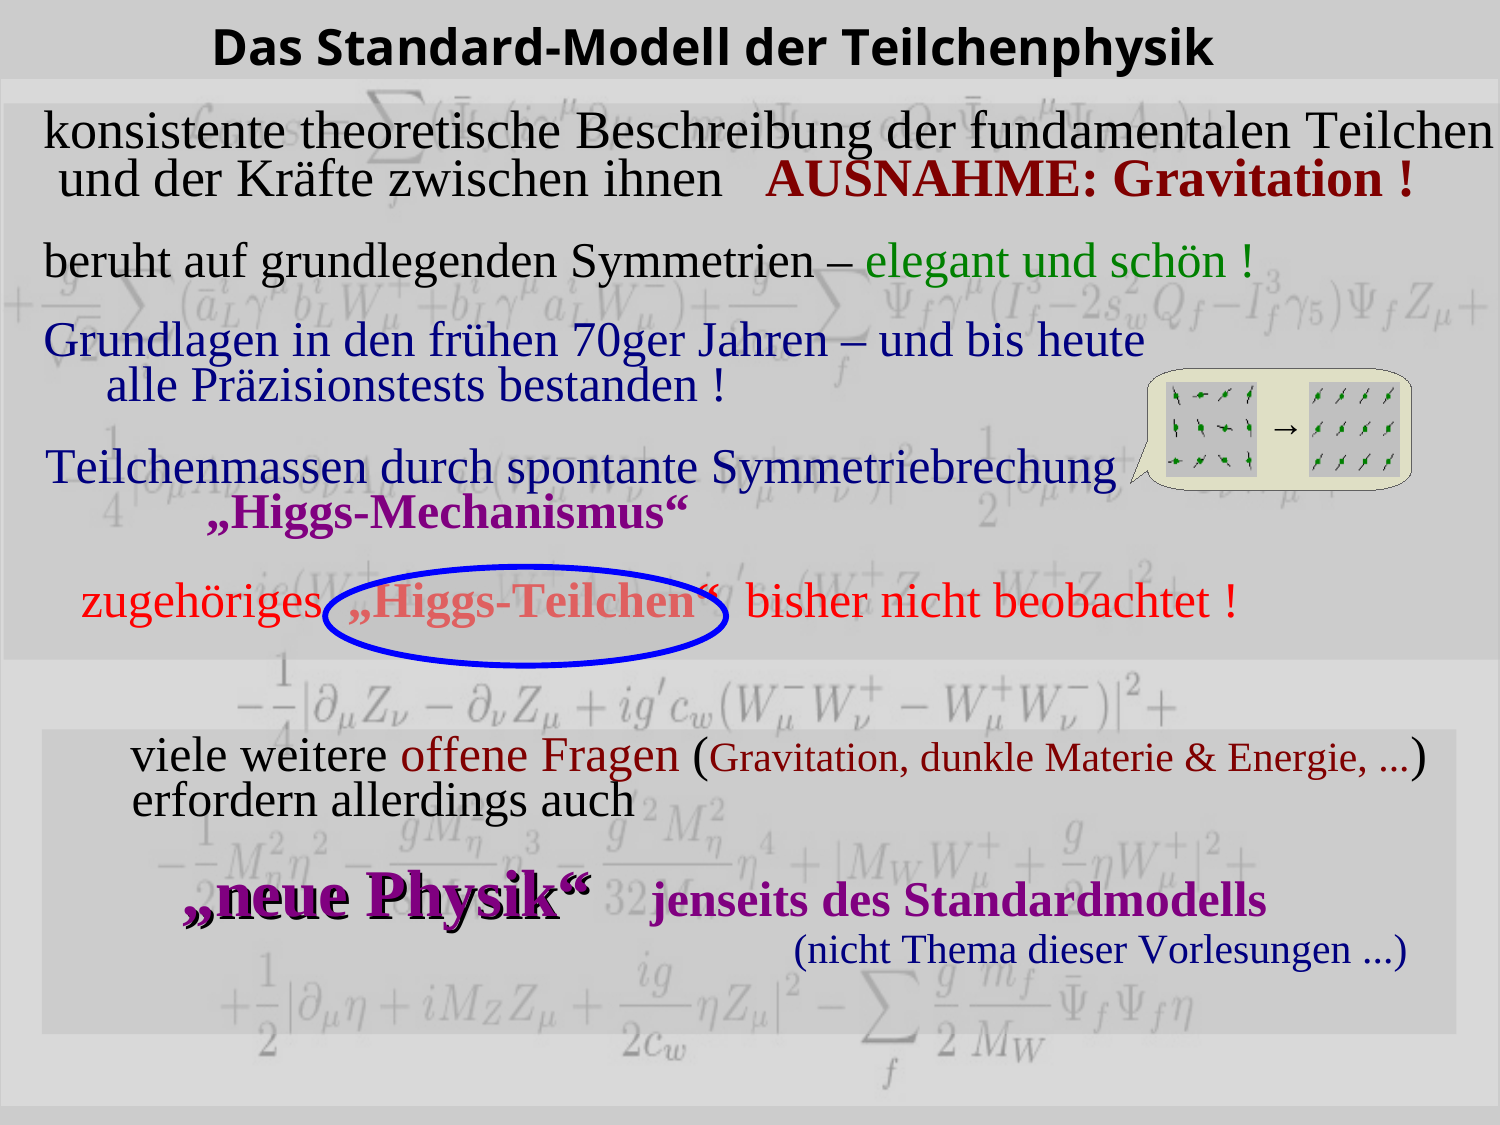

# Das Standard-Modell der Teilchenphysik
 konsistente theoretische Beschreibung der fundamentalen Teilchen
 und der Kräfte zwischen ihnen AUSNAHME: Gravitation !
 beruht auf grundlegenden Symmetrien – elegant und schön !
 Grundlagen in den frühen 70ger Jahren – und bis heute
 alle Präzisionstests bestanden !
 Teilchenmassen durch spontante Symmetriebrechung
 „Higgs-Mechanismus“
 zugehöriges „Higgs-Teilchen“ bisher nicht beobachtet !
→
 	viele weitere offene Fragen (Gravitation, dunkle Materie & Energie, ...)
 erfordern allerdings auch
 „neue Physik“ jenseits des Standardmodells
										(nicht Thema dieser Vorlesungen ...)